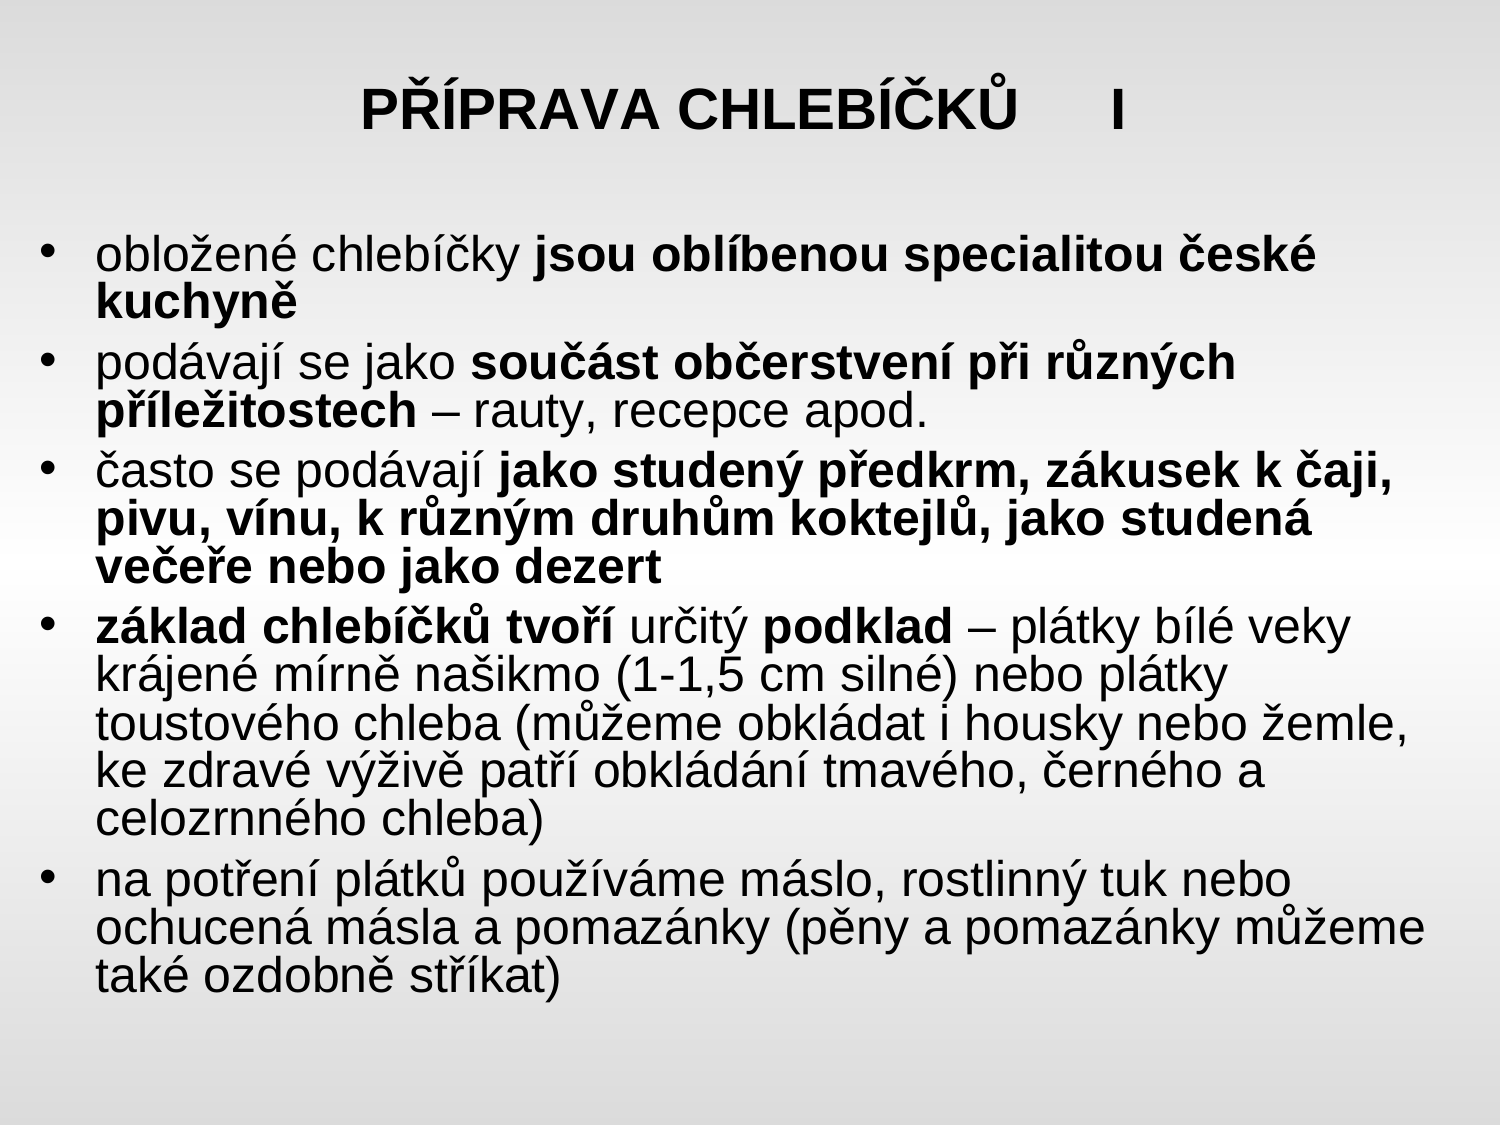

# PŘÍPRAVA CHLEBÍČKŮ	I
obložené chlebíčky jsou oblíbenou specialitou české kuchyně
podávají se jako součást občerstvení při různých příležitostech – rauty, recepce apod.
často se podávají jako studený předkrm, zákusek k čaji, pivu, vínu, k různým druhům koktejlů, jako studená večeře nebo jako dezert
základ chlebíčků tvoří určitý podklad – plátky bílé veky krájené mírně našikmo (1-1,5 cm silné) nebo plátky toustového chleba (můžeme obkládat i housky nebo žemle, ke zdravé výživě patří obkládání tmavého, černého a celozrnného chleba)
na potření plátků používáme máslo, rostlinný tuk nebo ochucená másla a pomazánky (pěny a pomazánky můžeme také ozdobně stříkat)